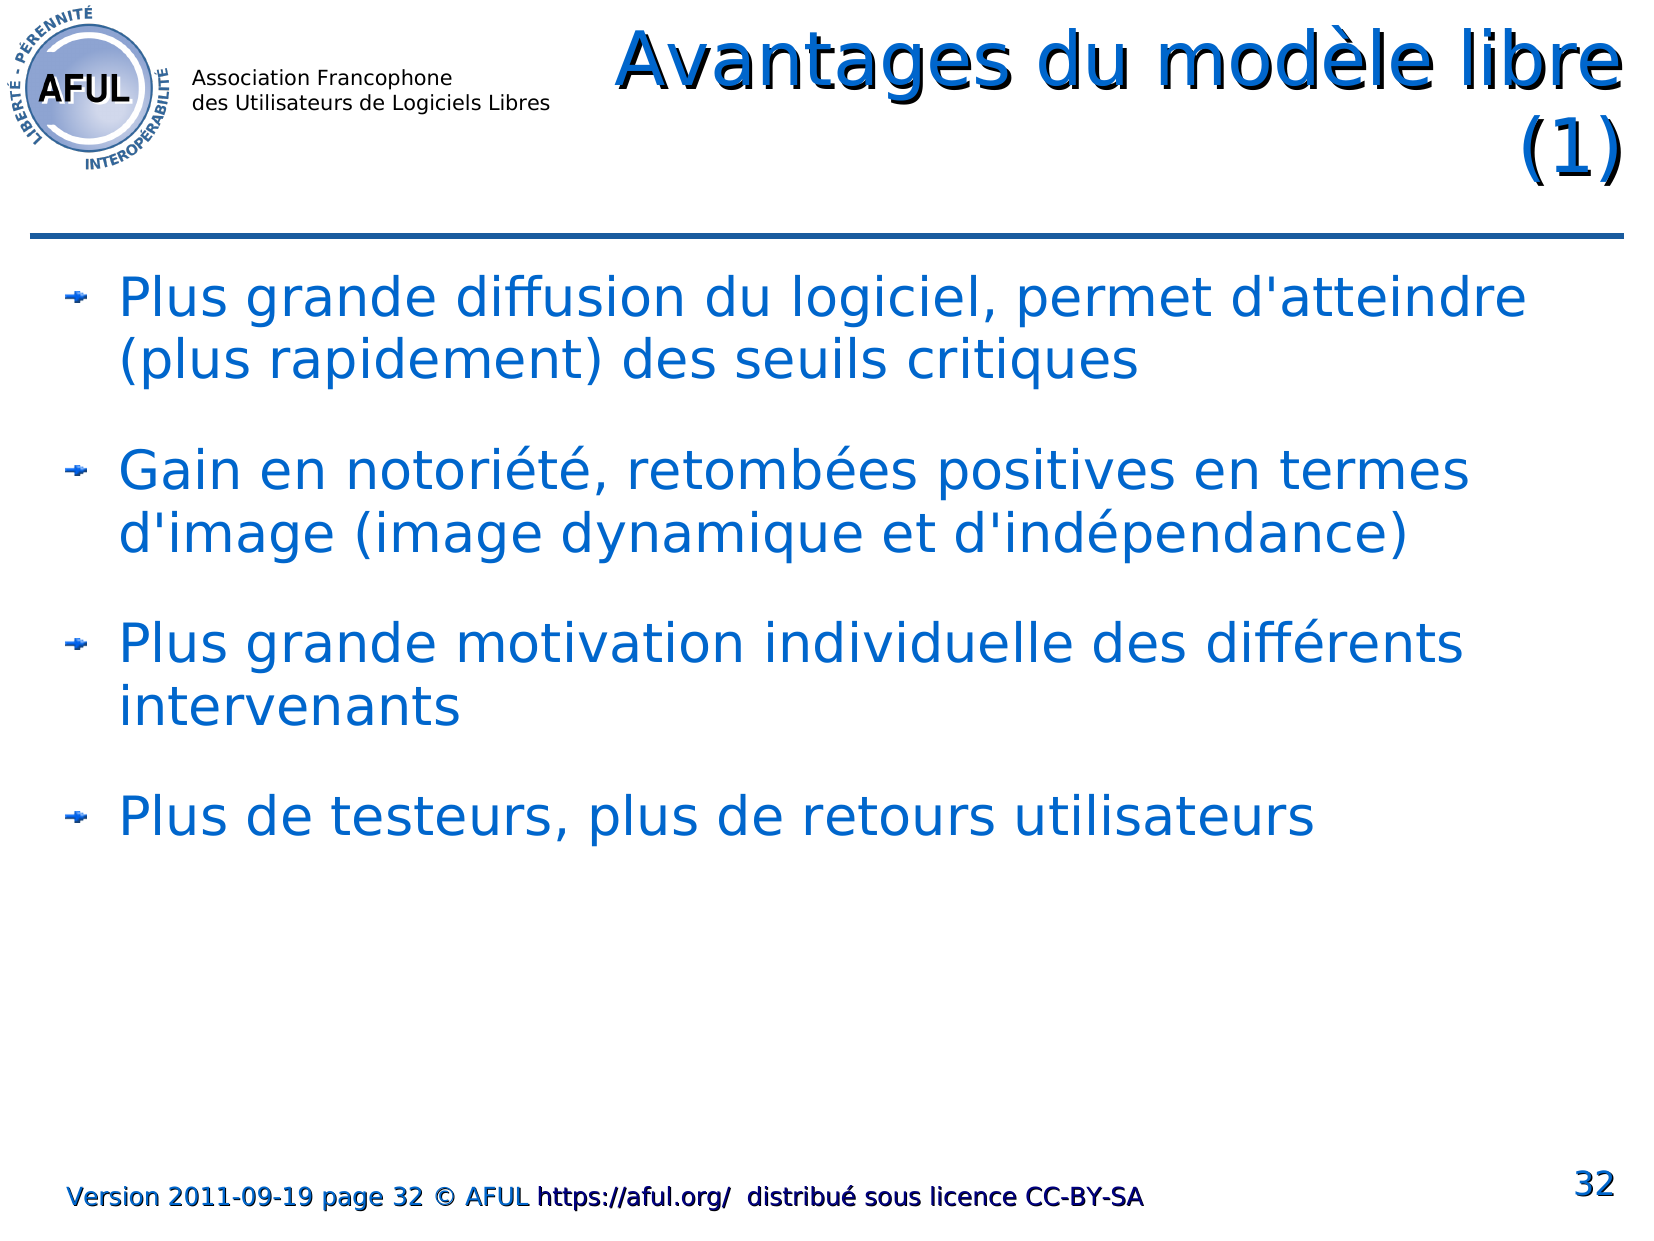

# Avantages du modèle libre (1)
Plus grande diffusion du logiciel, permet d'atteindre (plus rapidement) des seuils critiques
Gain en notoriété, retombées positives en termes d'image (image dynamique et d'indépendance)
Plus grande motivation individuelle des différents intervenants
Plus de testeurs, plus de retours utilisateurs